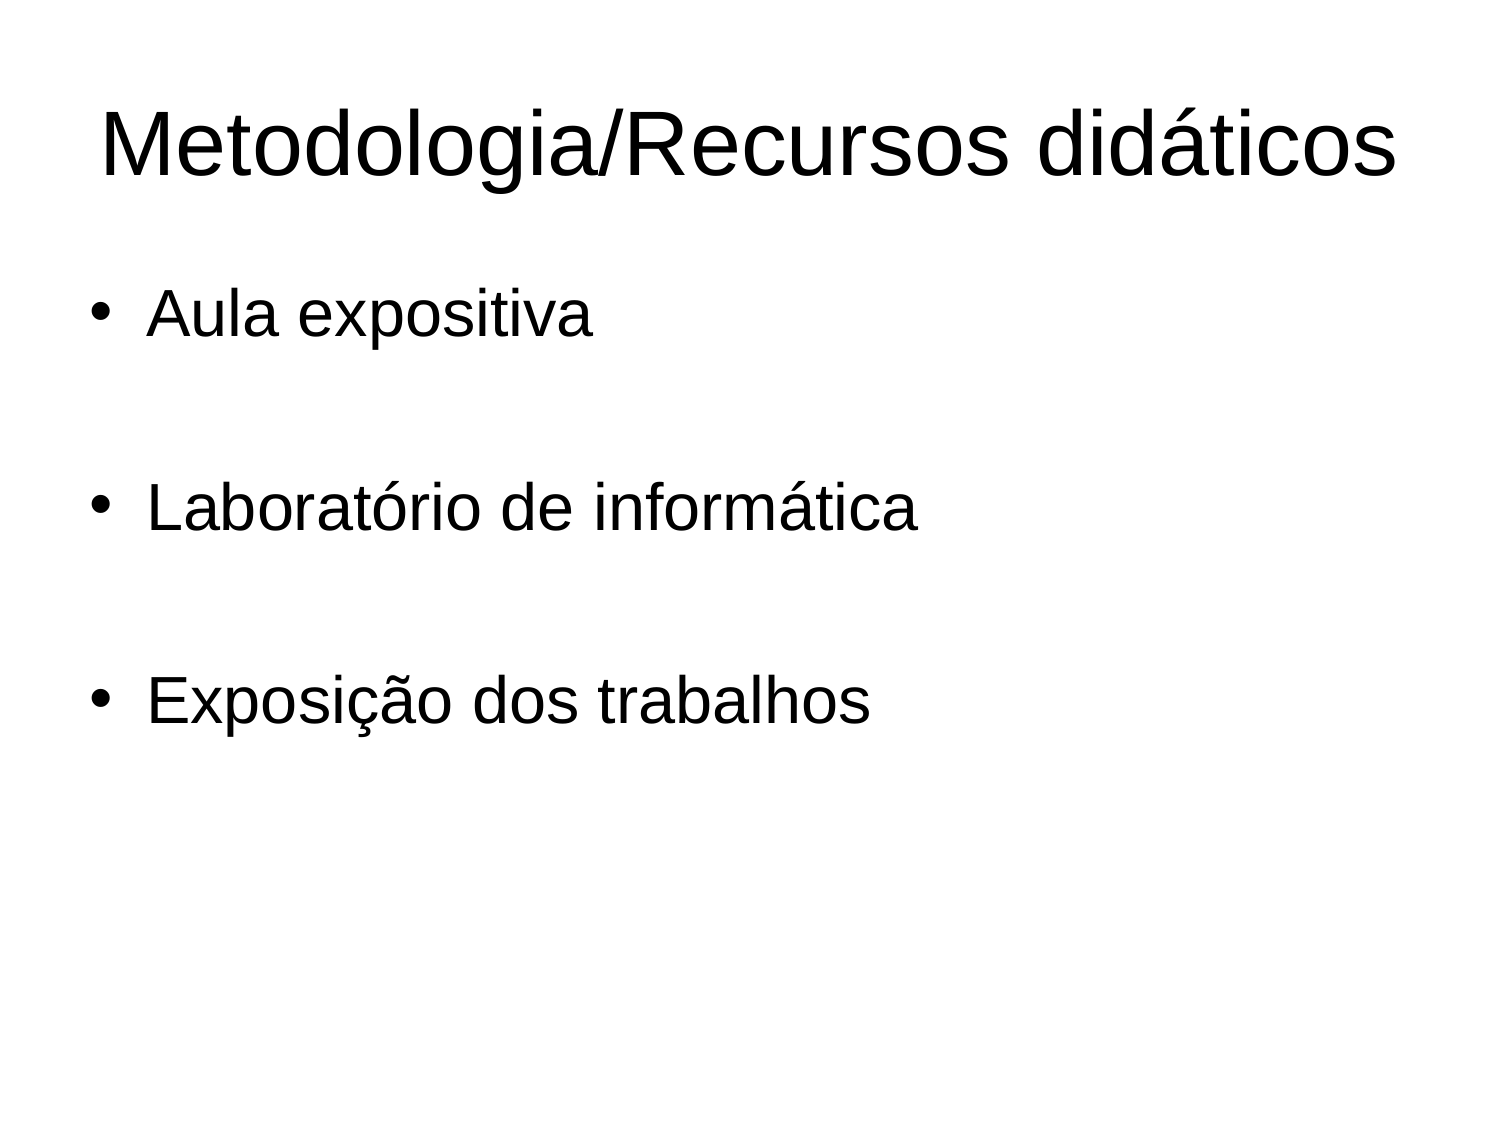

# Metodologia/Recursos didáticos
Aula expositiva
Laboratório de informática
Exposição dos trabalhos